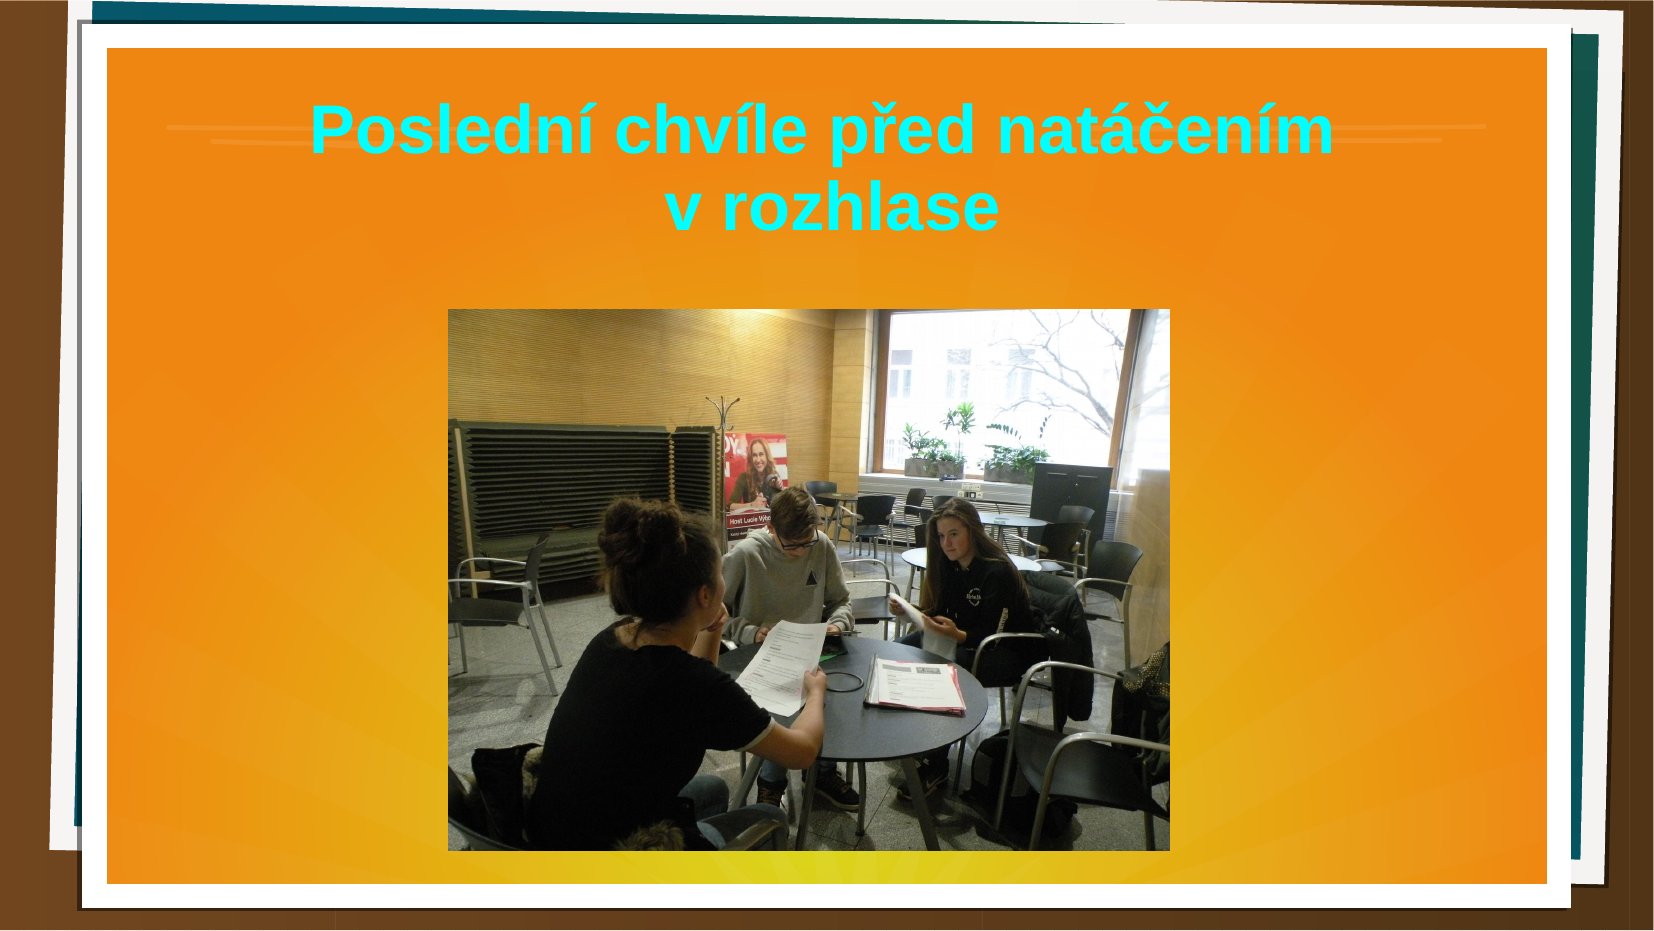

# Poslední chvíle před natáčením v rozhlase